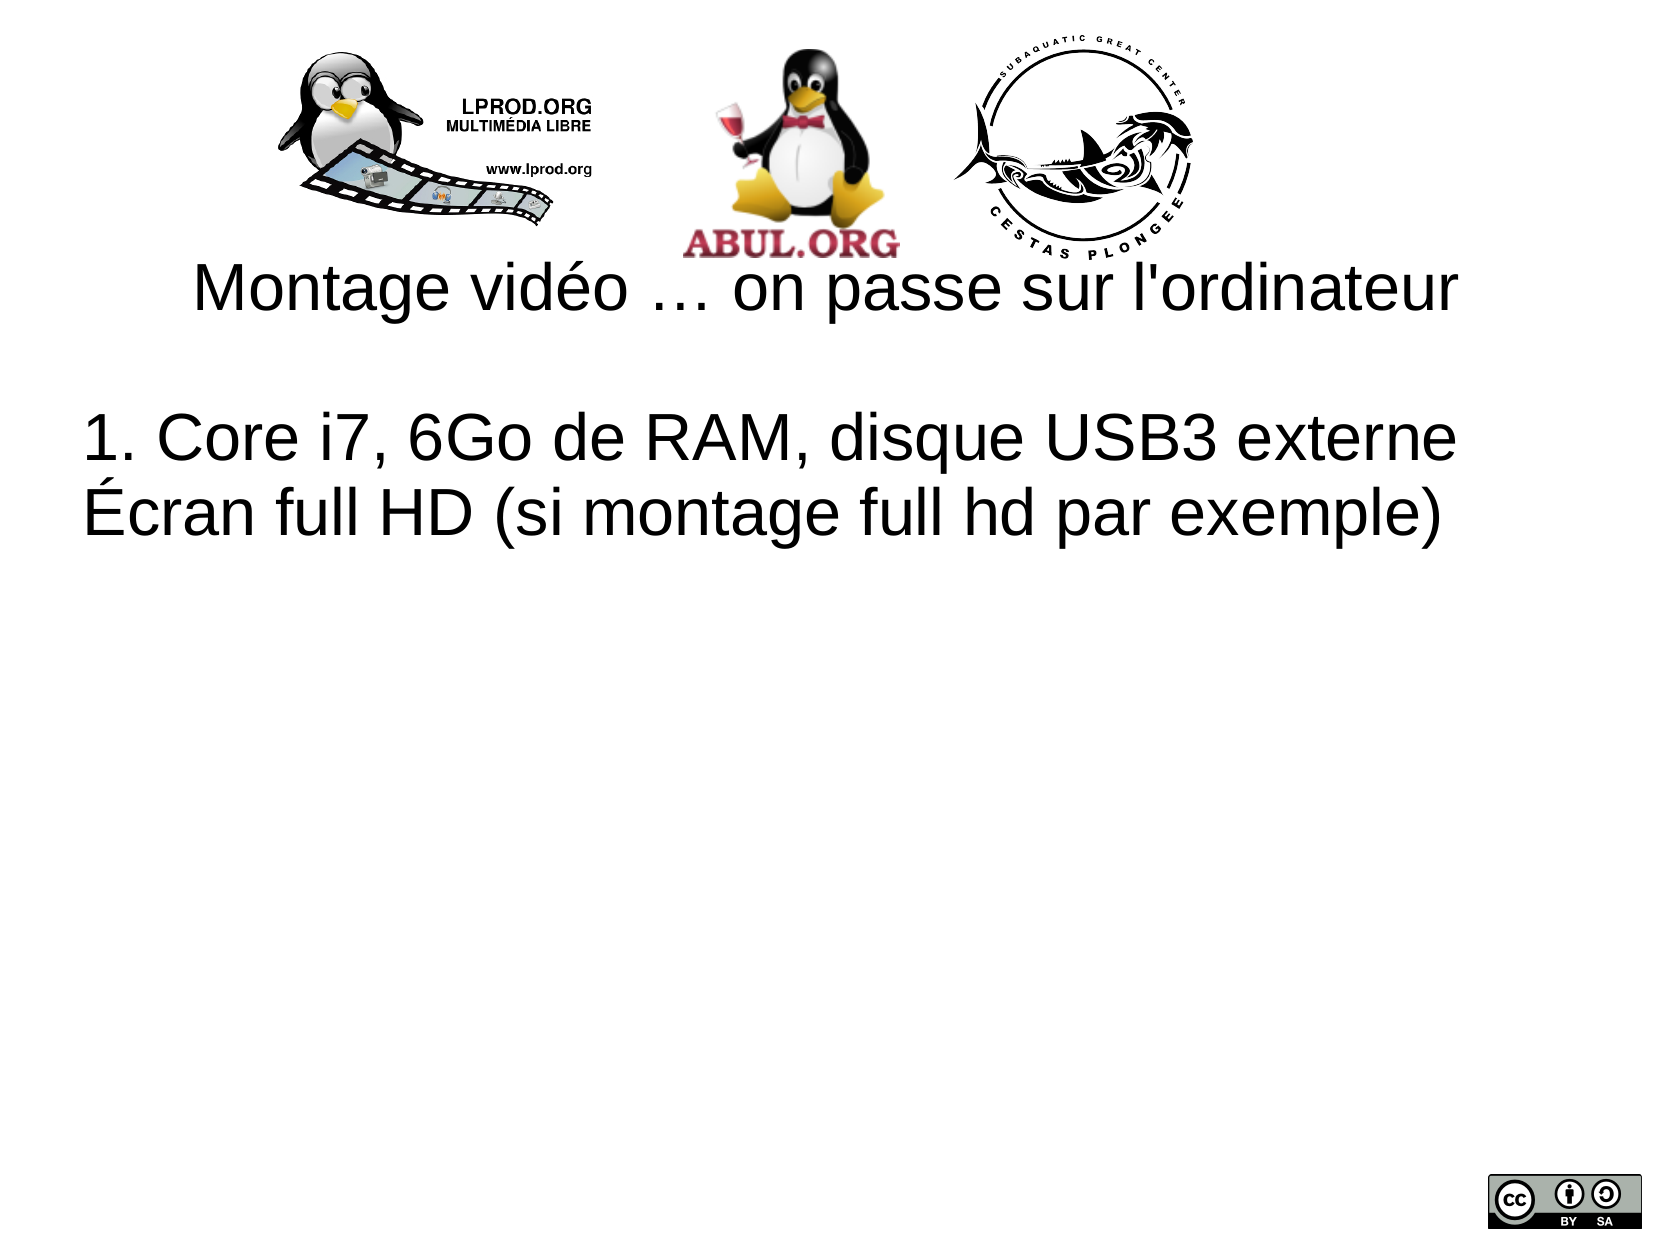

# Montage vidéo … on passe sur l'ordinateur
1. Core i7, 6Go de RAM, disque USB3 externe
Écran full HD (si montage full hd par exemple)